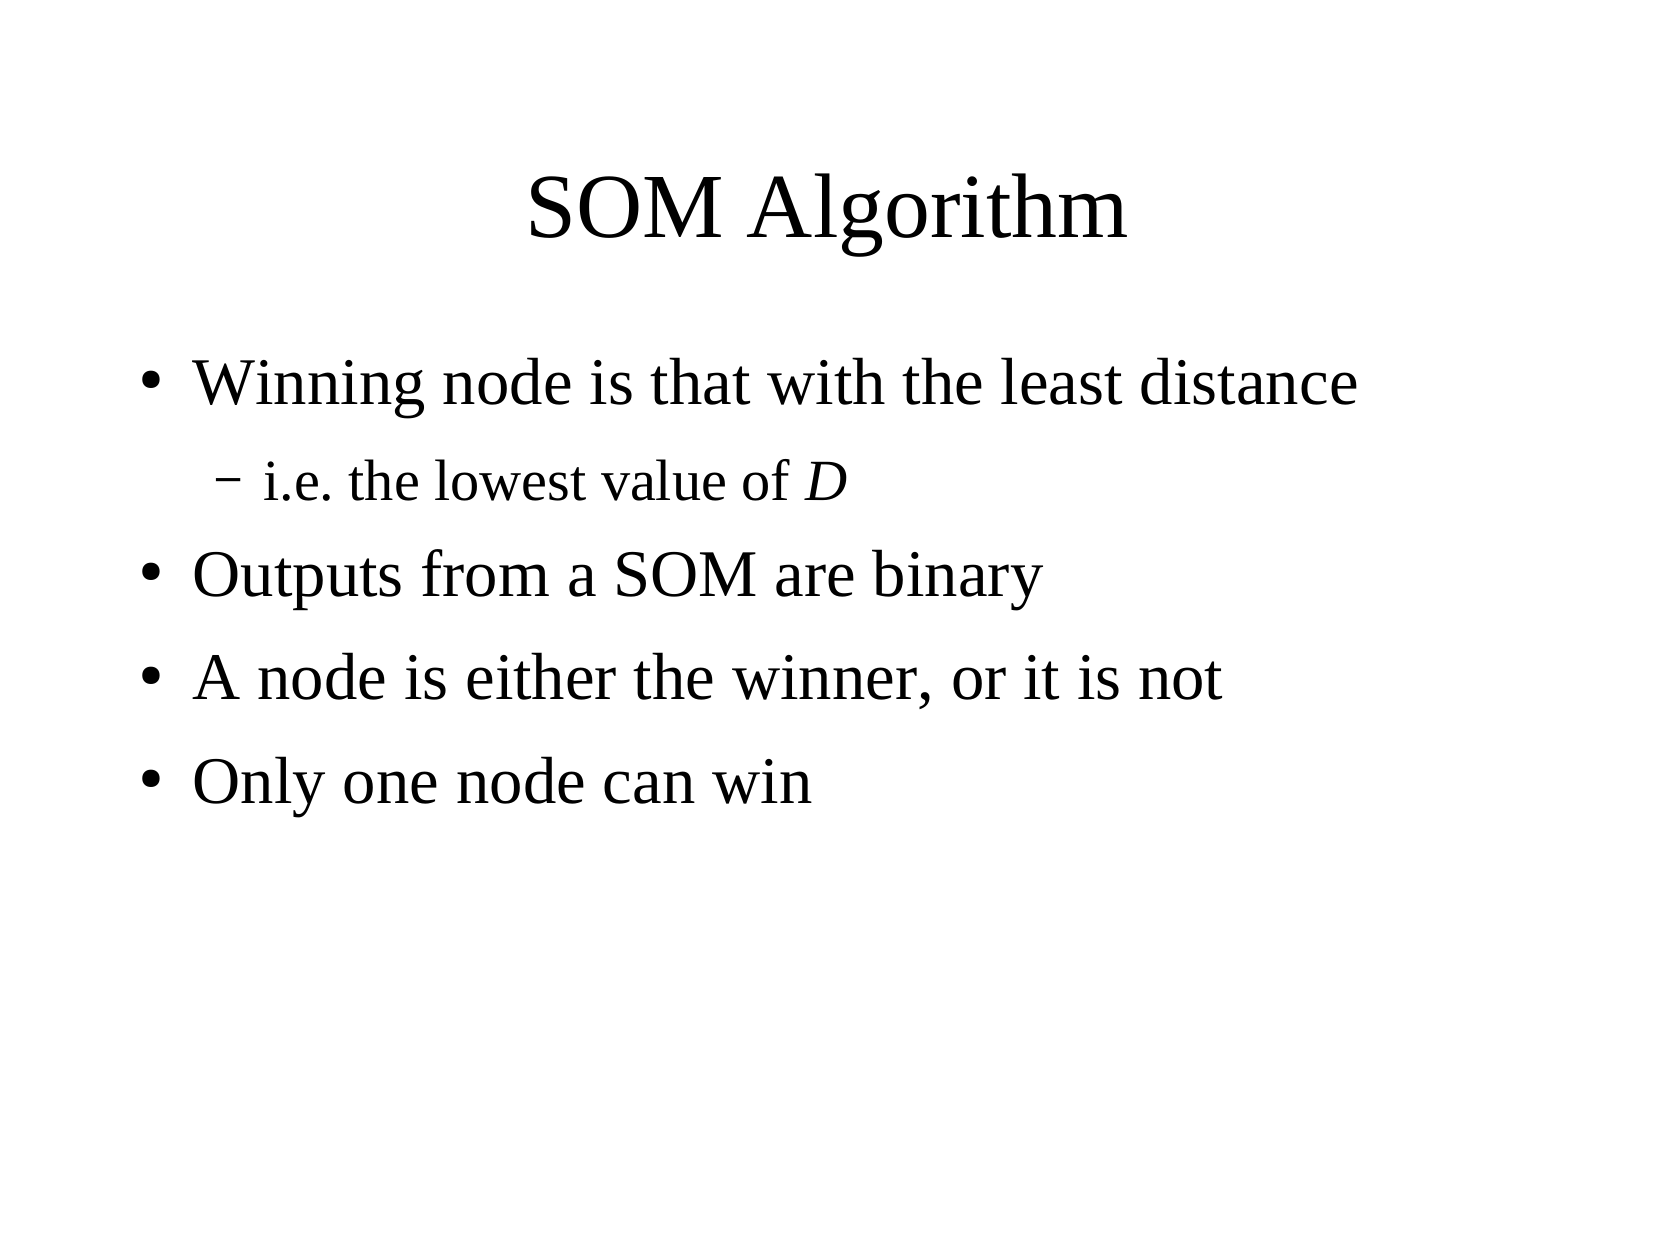

# SOM Algorithm
Winning node is that with the least distance
i.e. the lowest value of D
Outputs from a SOM are binary
A node is either the winner, or it is not
Only one node can win